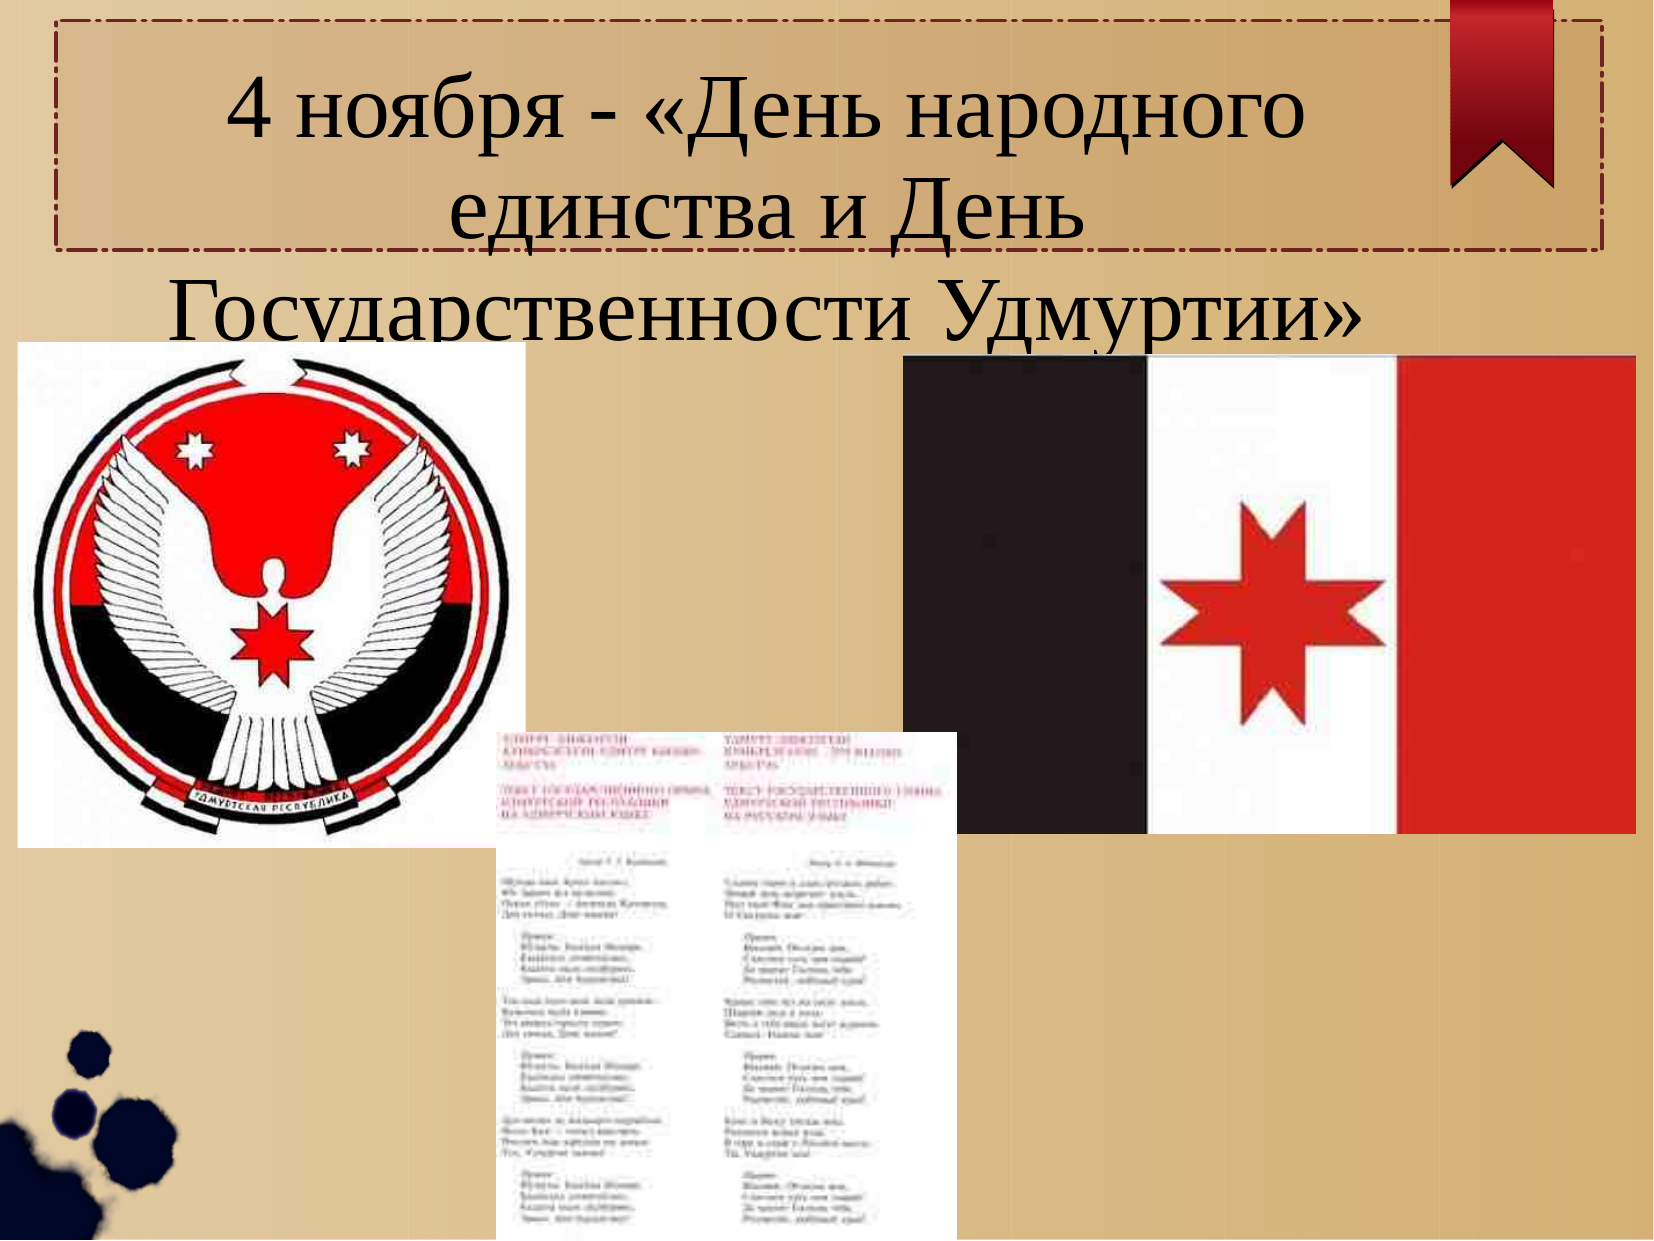

# 4 ноября - «День народного единства и День Государственности Удмуртии»